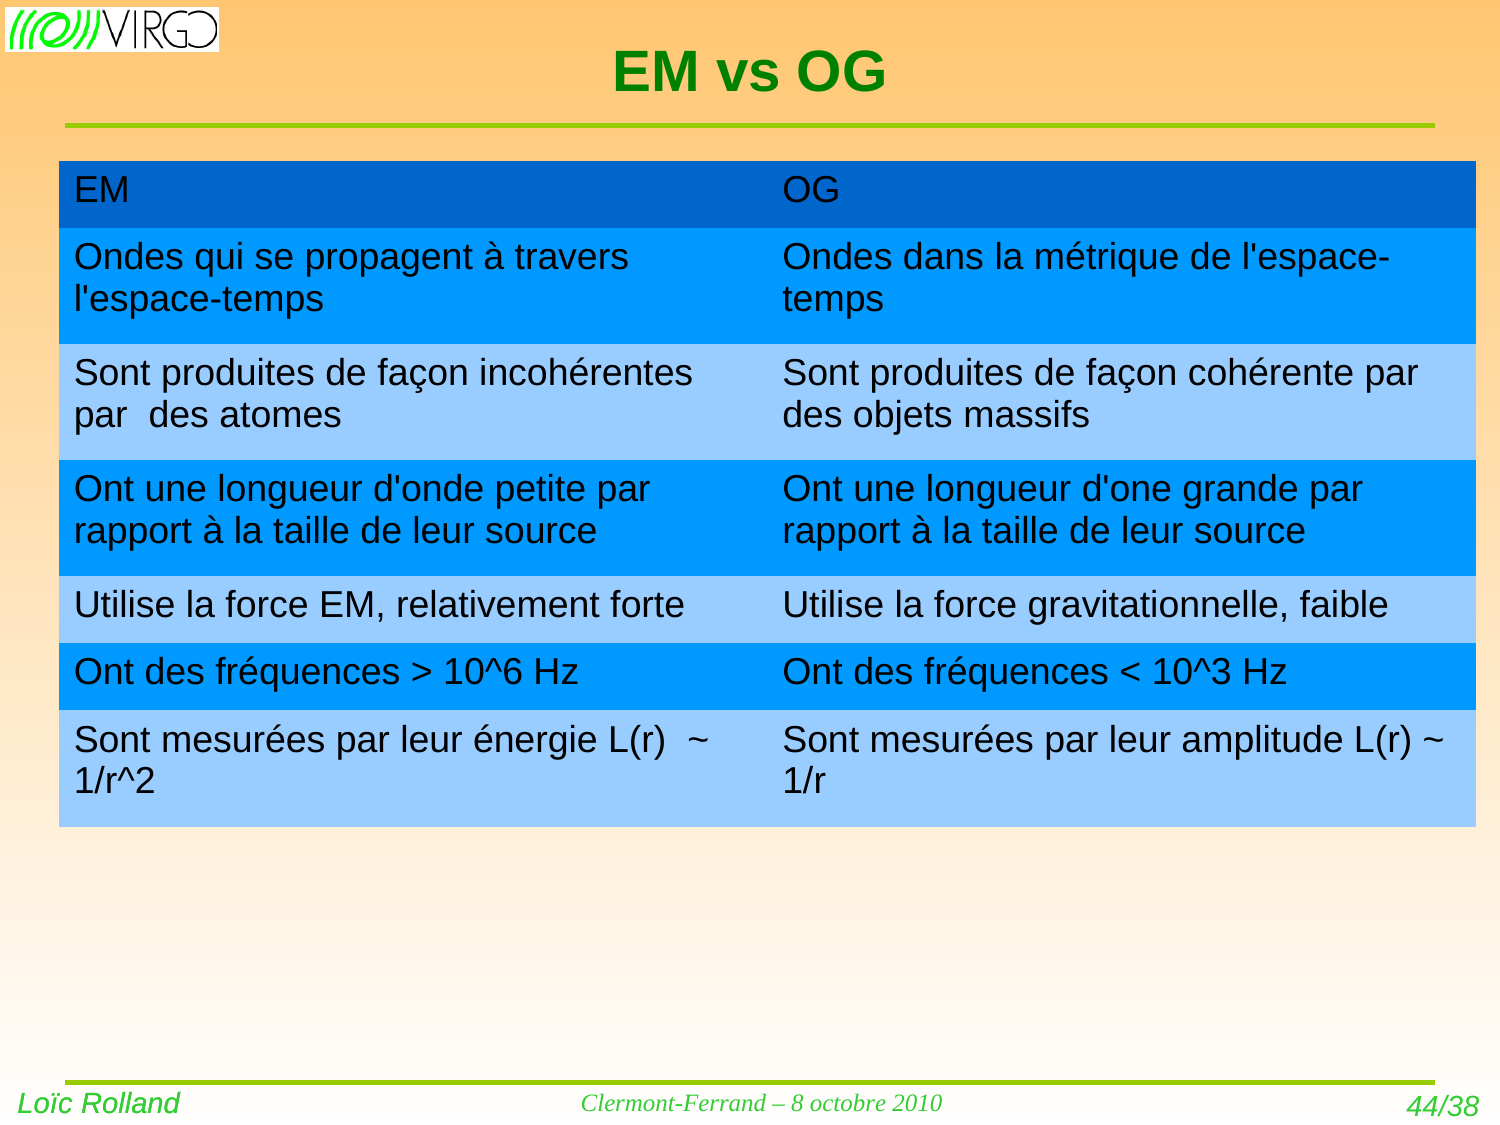

# EM vs OG
| EM | OG |
| --- | --- |
| Ondes qui se propagent à travers l'espace-temps | Ondes dans la métrique de l'espace-temps |
| Sont produites de façon incohérentes par des atomes | Sont produites de façon cohérente par des objets massifs |
| Ont une longueur d'onde petite par rapport à la taille de leur source | Ont une longueur d'one grande par rapport à la taille de leur source |
| Utilise la force EM, relativement forte | Utilise la force gravitationnelle, faible |
| Ont des fréquences > 10^6 Hz | Ont des fréquences < 10^3 Hz |
| Sont mesurées par leur énergie L(r) ~ 1/r^2 | Sont mesurées par leur amplitude L(r) ~ 1/r |
44